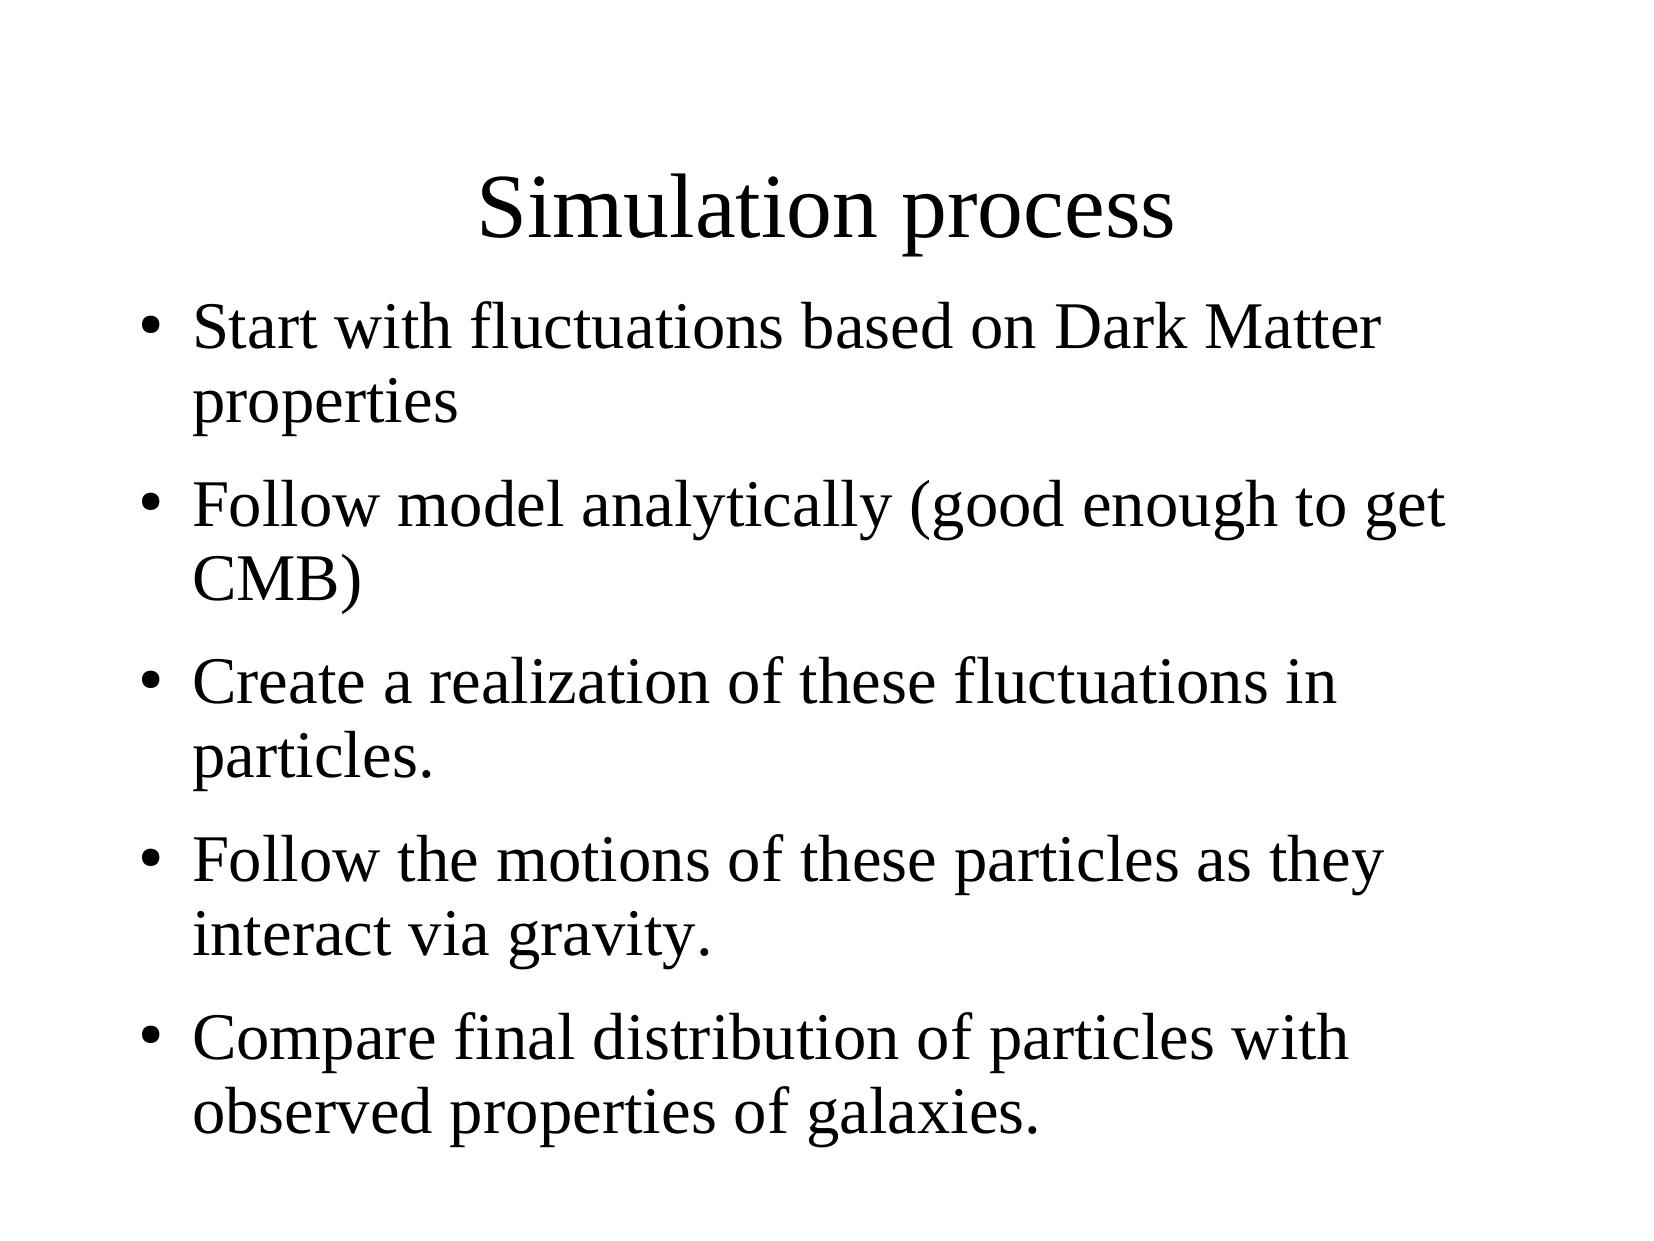

# Simulation process
Start with fluctuations based on Dark Matter properties
Follow model analytically (good enough to get CMB)
Create a realization of these fluctuations in particles.
Follow the motions of these particles as they interact via gravity.
Compare final distribution of particles with observed properties of galaxies.